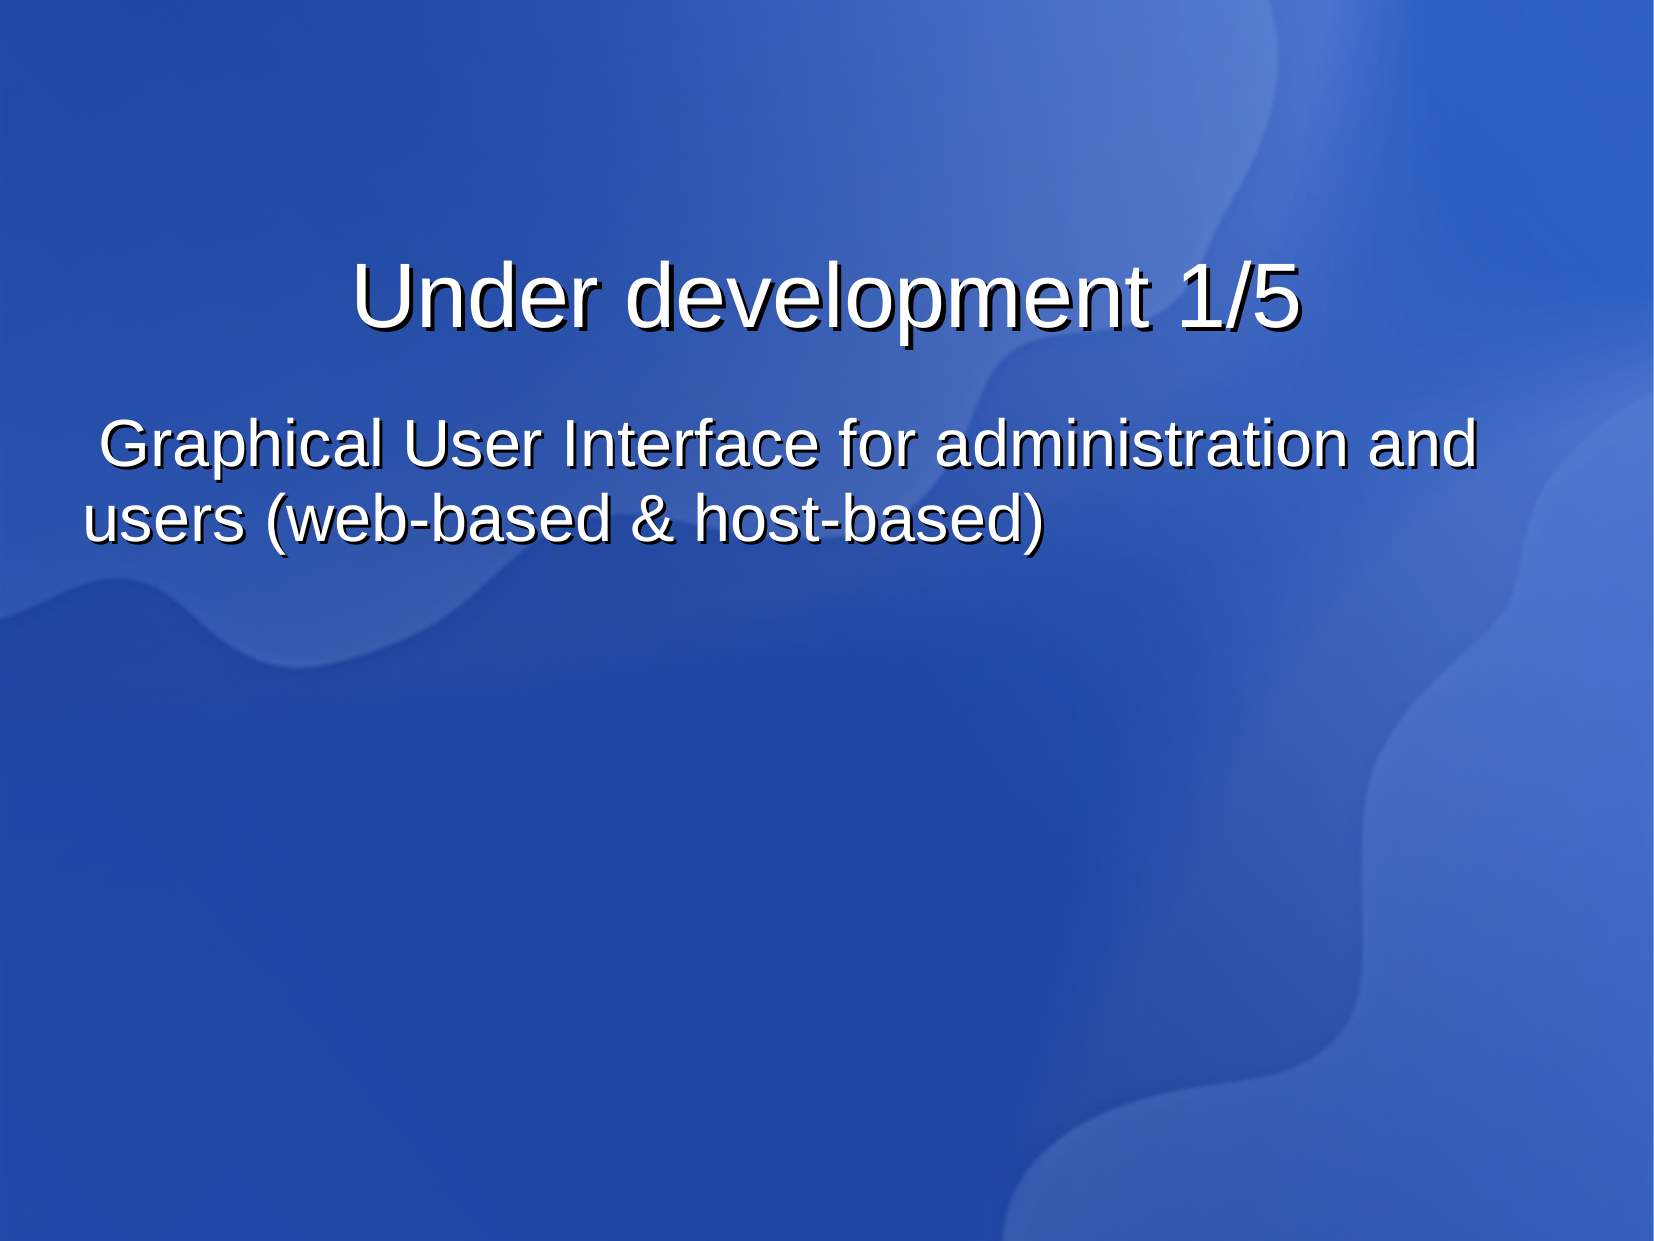

# Under development 1/5
 Graphical User Interface for administration and users (web-based & host-based)